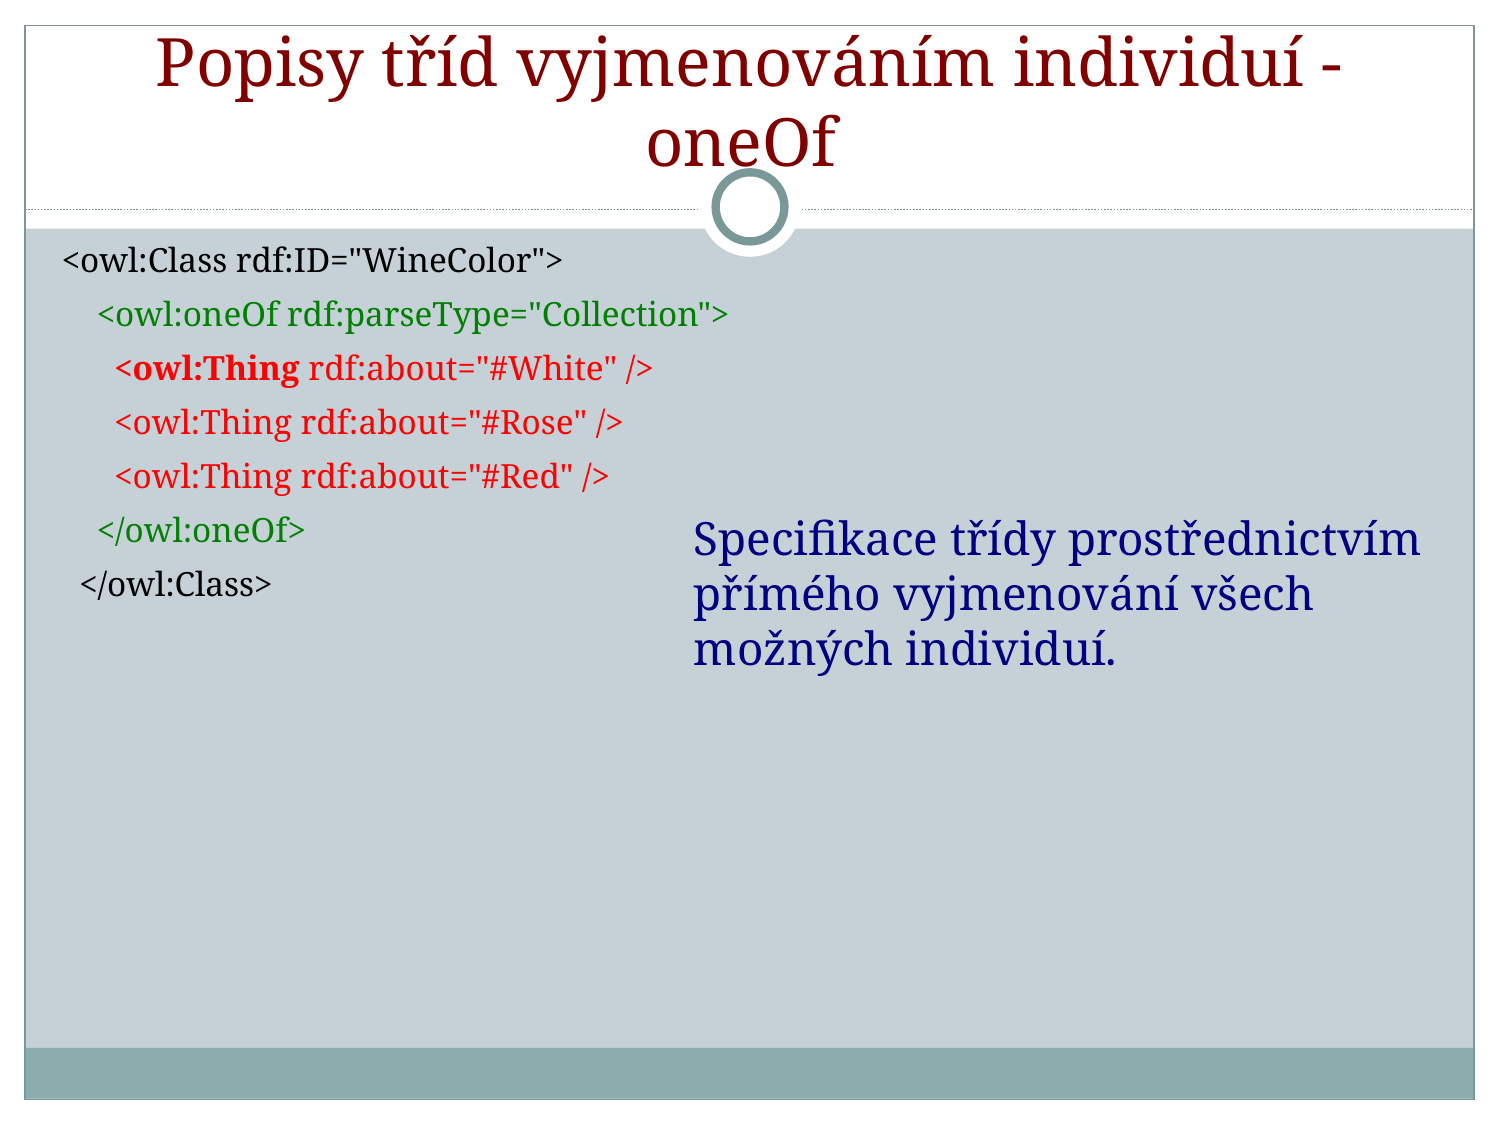

# Popisy tříd vyjmenováním individuí - oneOf
<owl:Class rdf:ID="WineColor">
 <owl:oneOf rdf:parseType="Collection">
 <owl:Thing rdf:about="#White" />
 <owl:Thing rdf:about="#Rose" />
 <owl:Thing rdf:about="#Red" />
 </owl:oneOf>
 </owl:Class>
Specifikace třídy prostřednictvím přímého vyjmenování všech možných individuí.